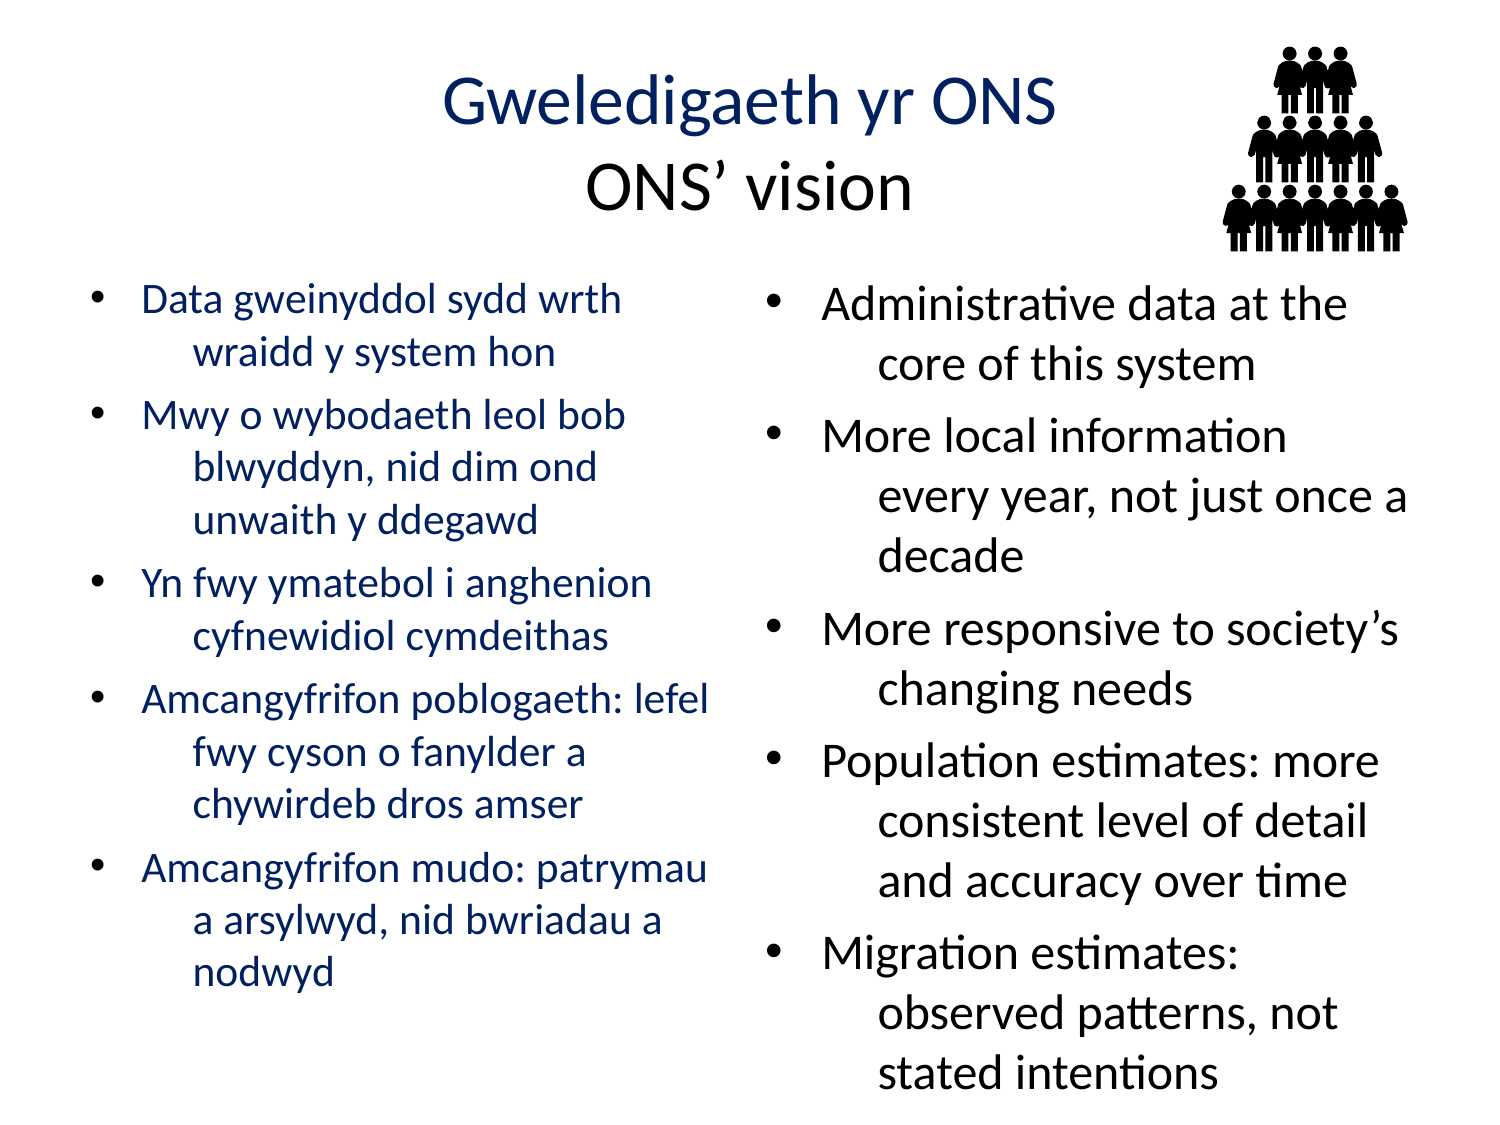

Gweledigaeth yr ONS
ONS’ vision
# Data gweinyddol sydd wrth wraidd y system hon
Mwy o wybodaeth leol bob blwyddyn, nid dim ond unwaith y ddegawd
Yn fwy ymatebol i anghenion cyfnewidiol cymdeithas
Amcangyfrifon poblogaeth: lefel fwy cyson o fanylder a chywirdeb dros amser
Amcangyfrifon mudo: patrymau a arsylwyd, nid bwriadau a nodwyd
Administrative data at the core of this system
More local information every year, not just once a decade
More responsive to society’s changing needs
Population estimates: more consistent level of detail and accuracy over time
Migration estimates: observed patterns, not stated intentions